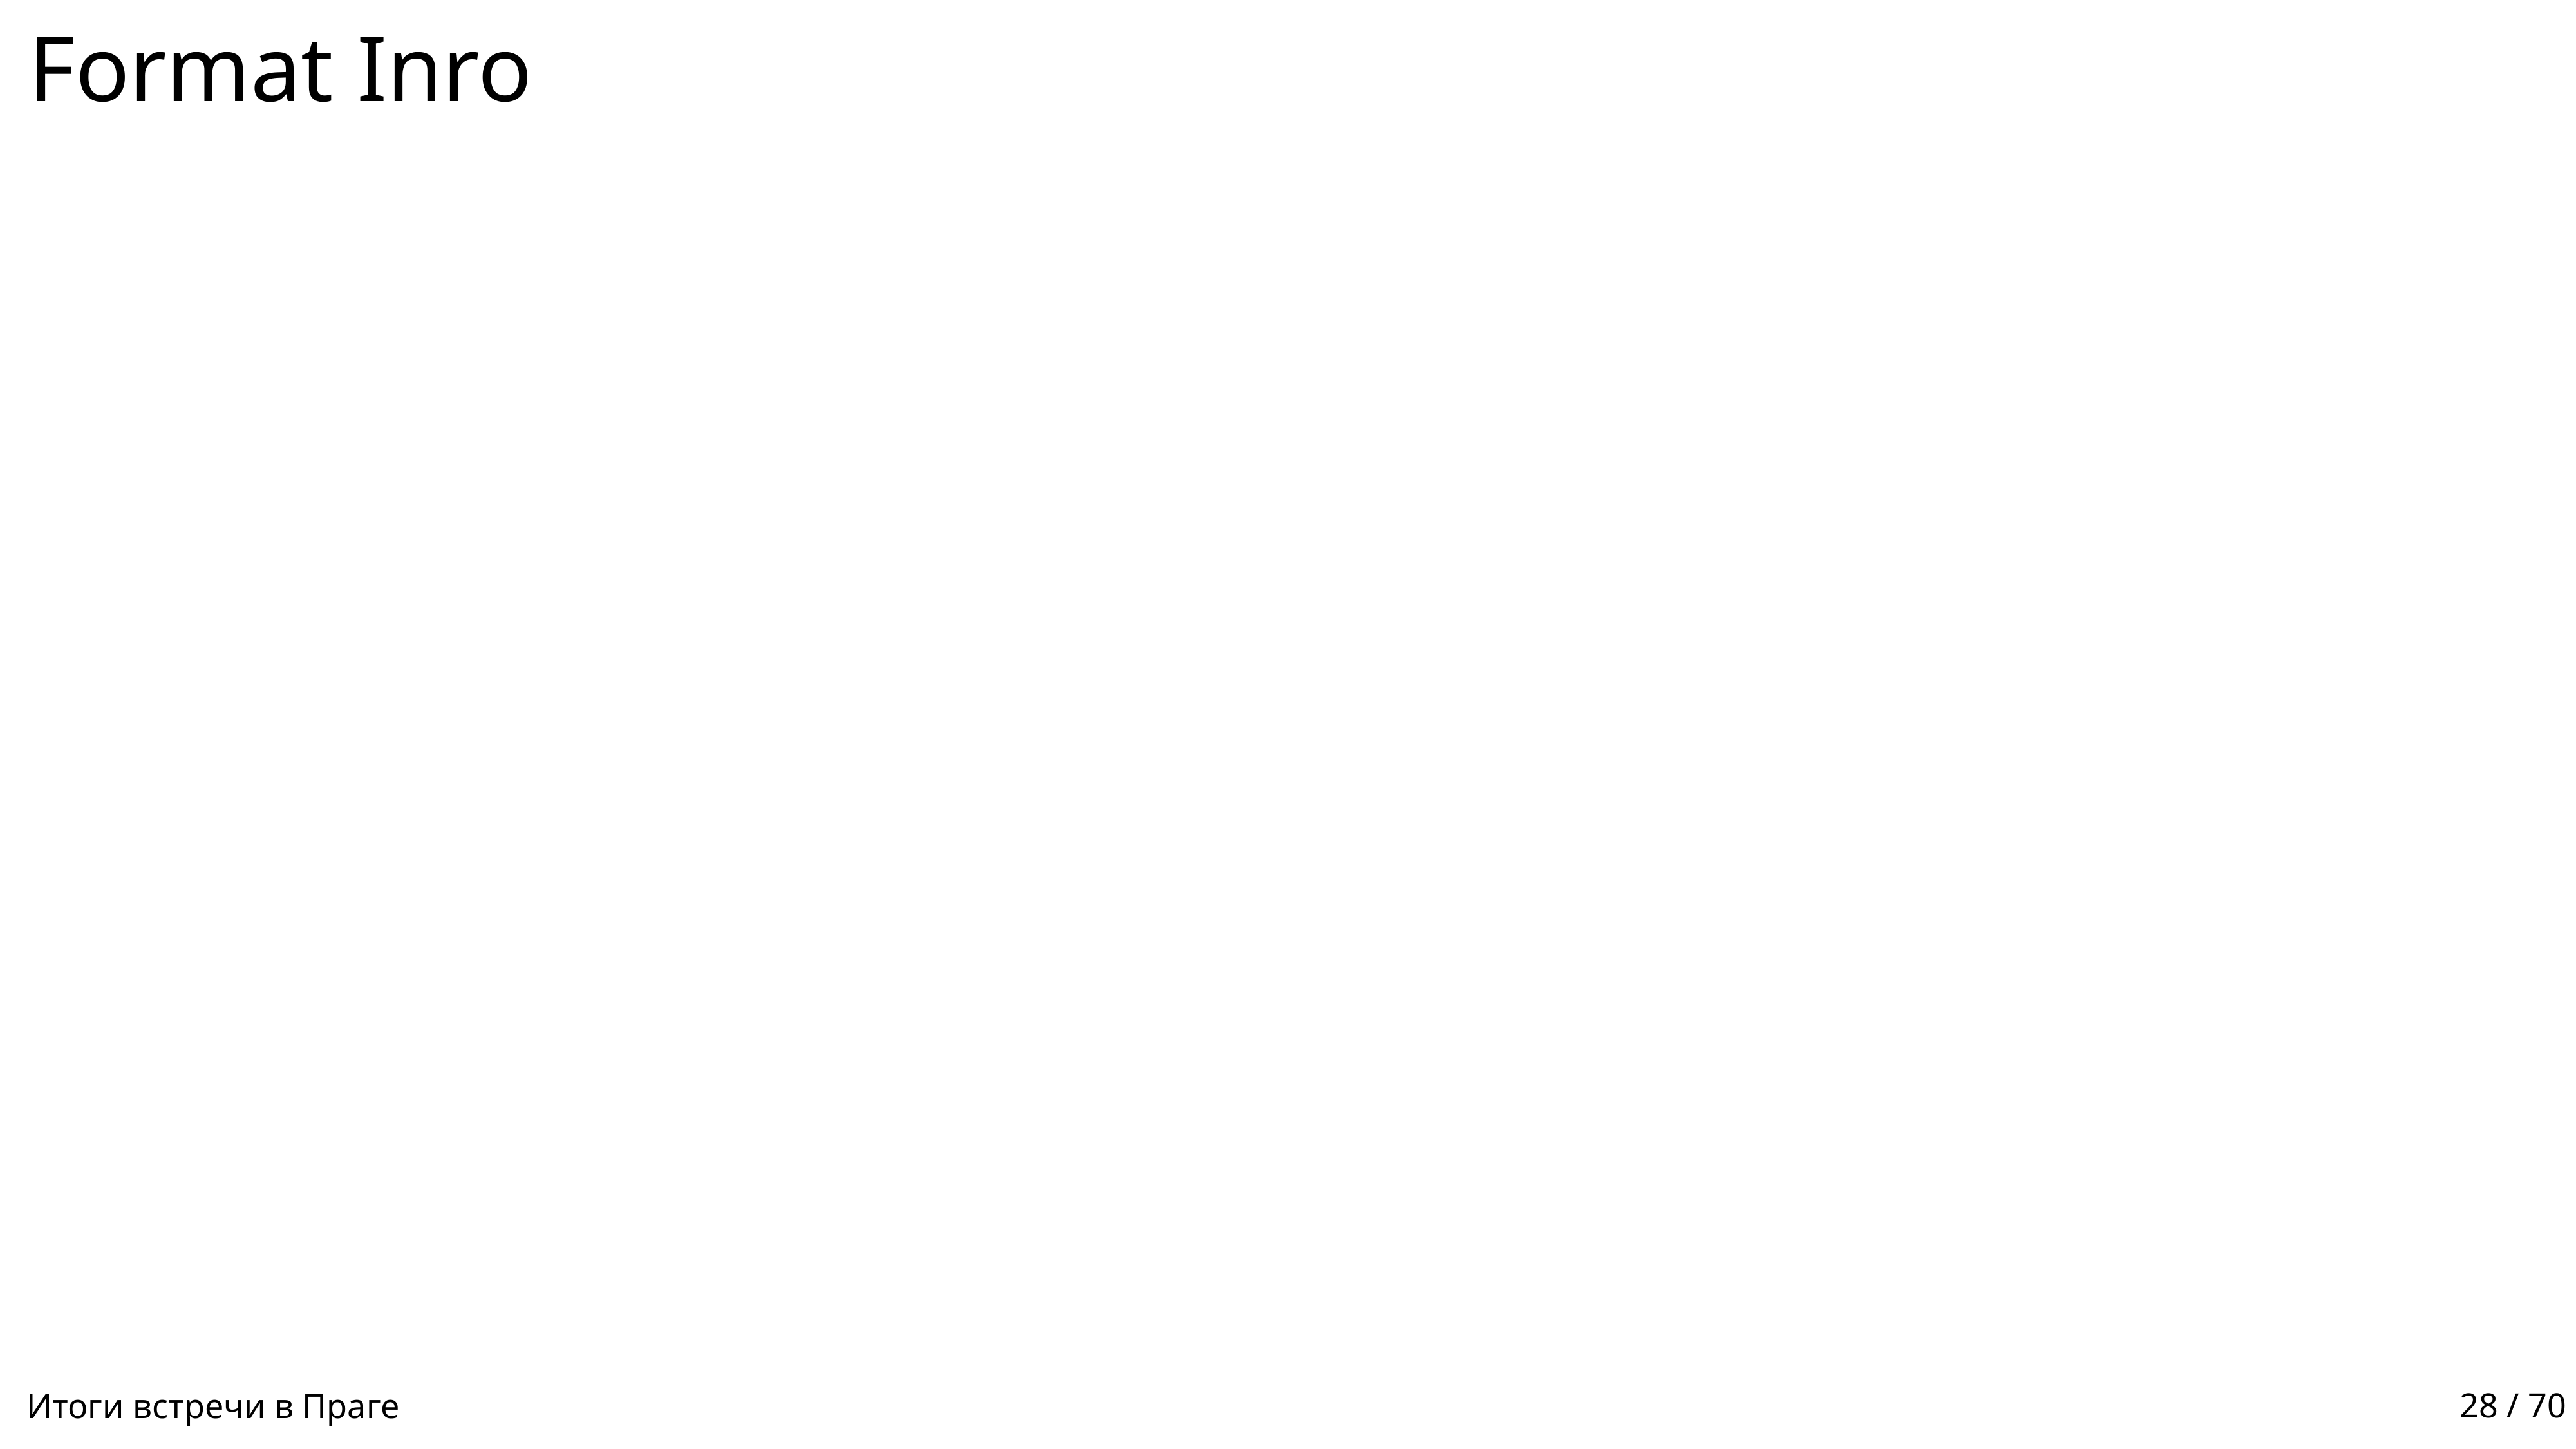

# Format Inro
Итоги встречи в Праге